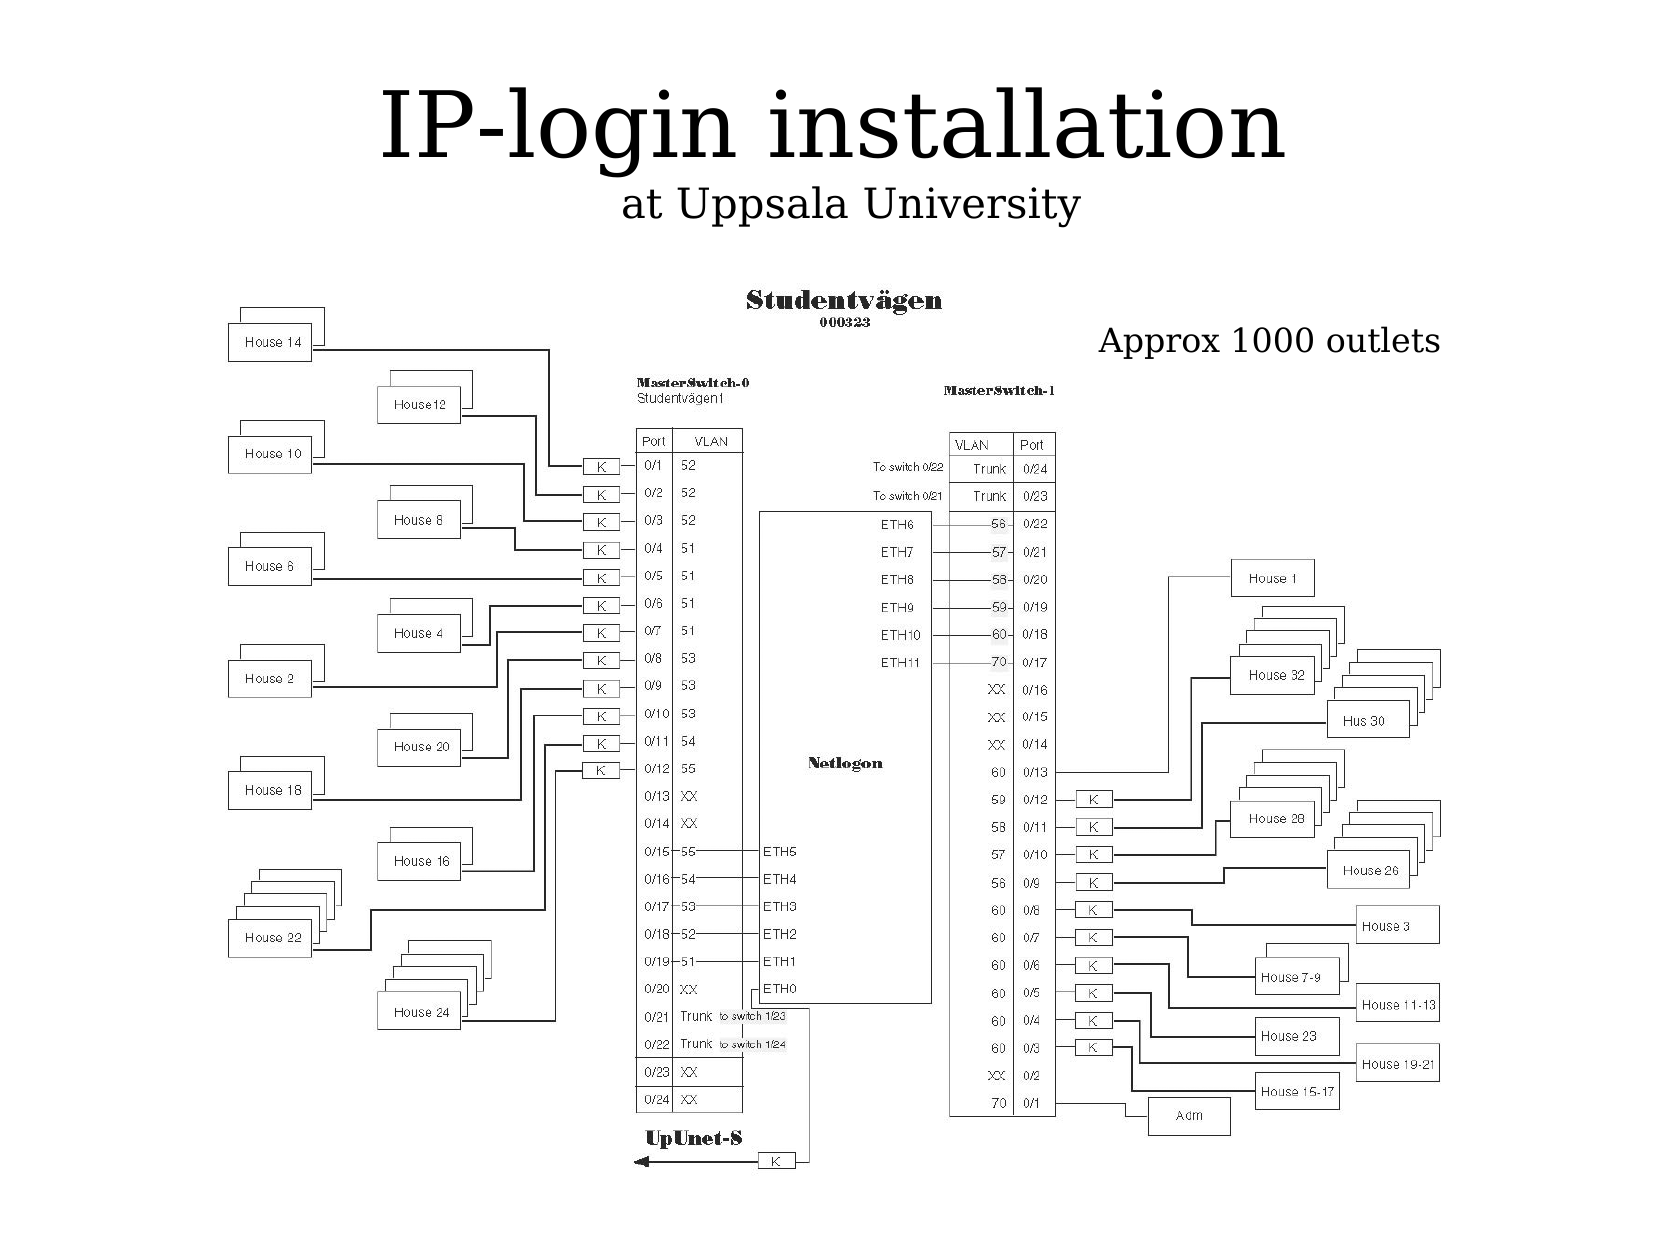

# IP-login installation at Uppsala University
Approx 1000 outlets